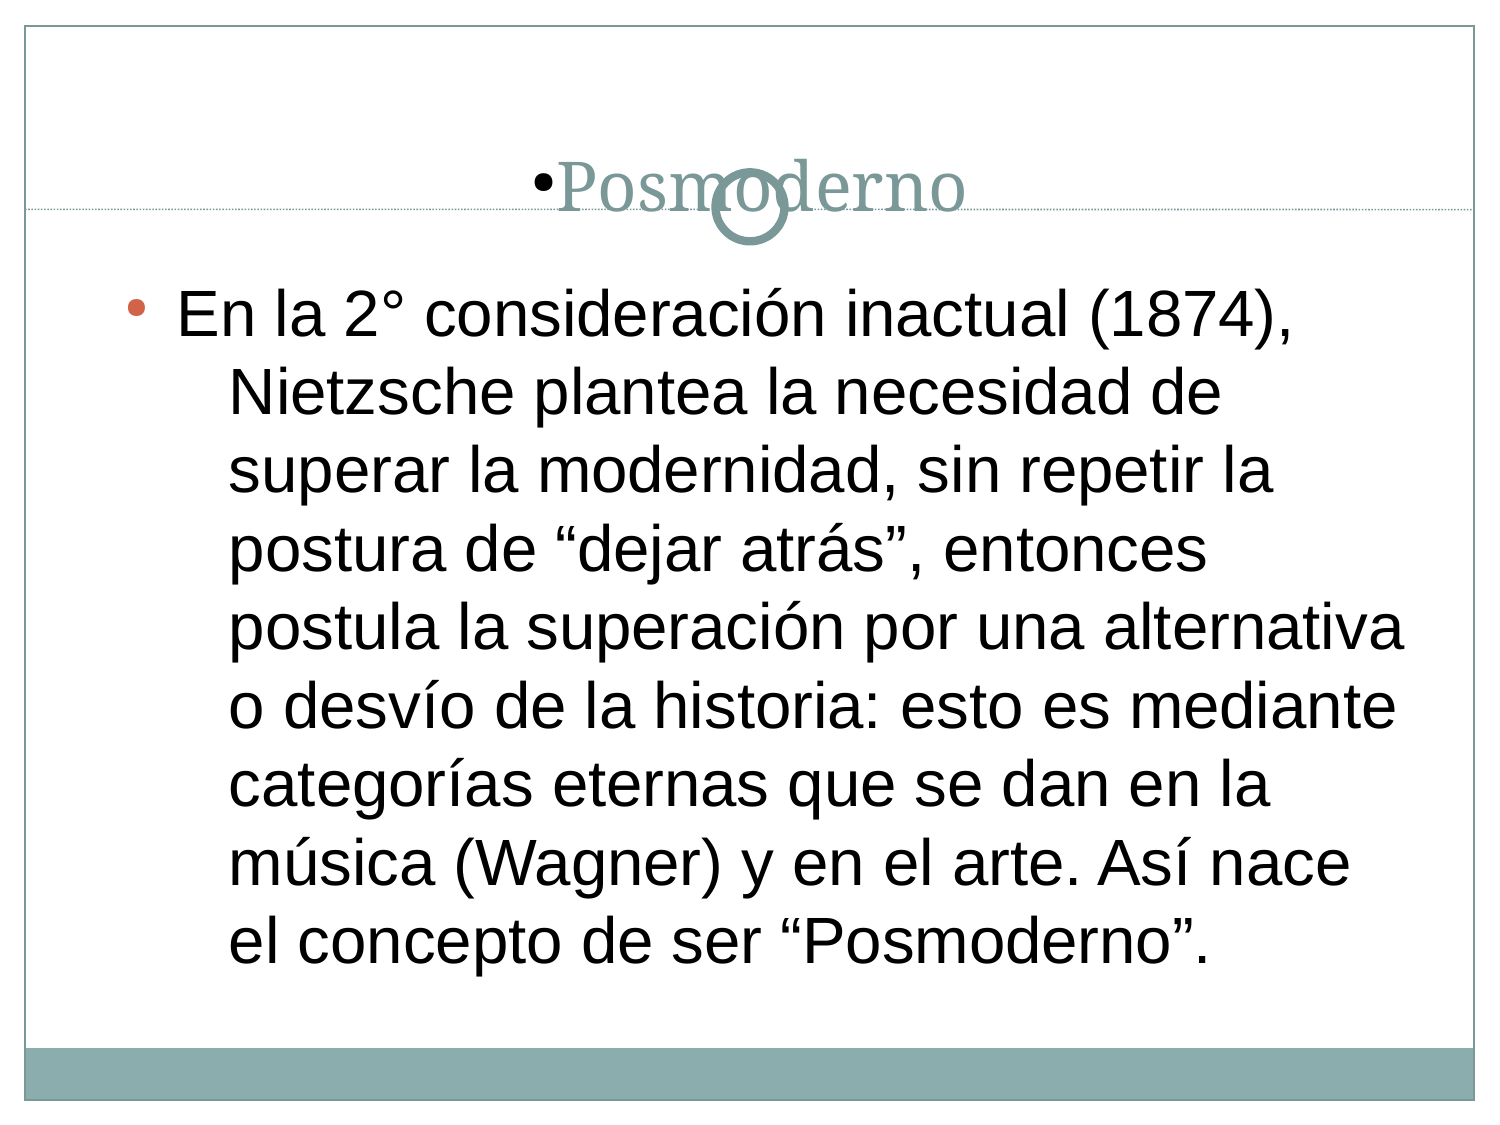

# Posmoderno
En la 2° consideración inactual (1874), Nietzsche plantea la necesidad de superar la modernidad, sin repetir la postura de “dejar atrás”, entonces postula la superación por una alternativa o desvío de la historia: esto es mediante categorías eternas que se dan en la música (Wagner) y en el arte. Así nace el concepto de ser “Posmoderno”.